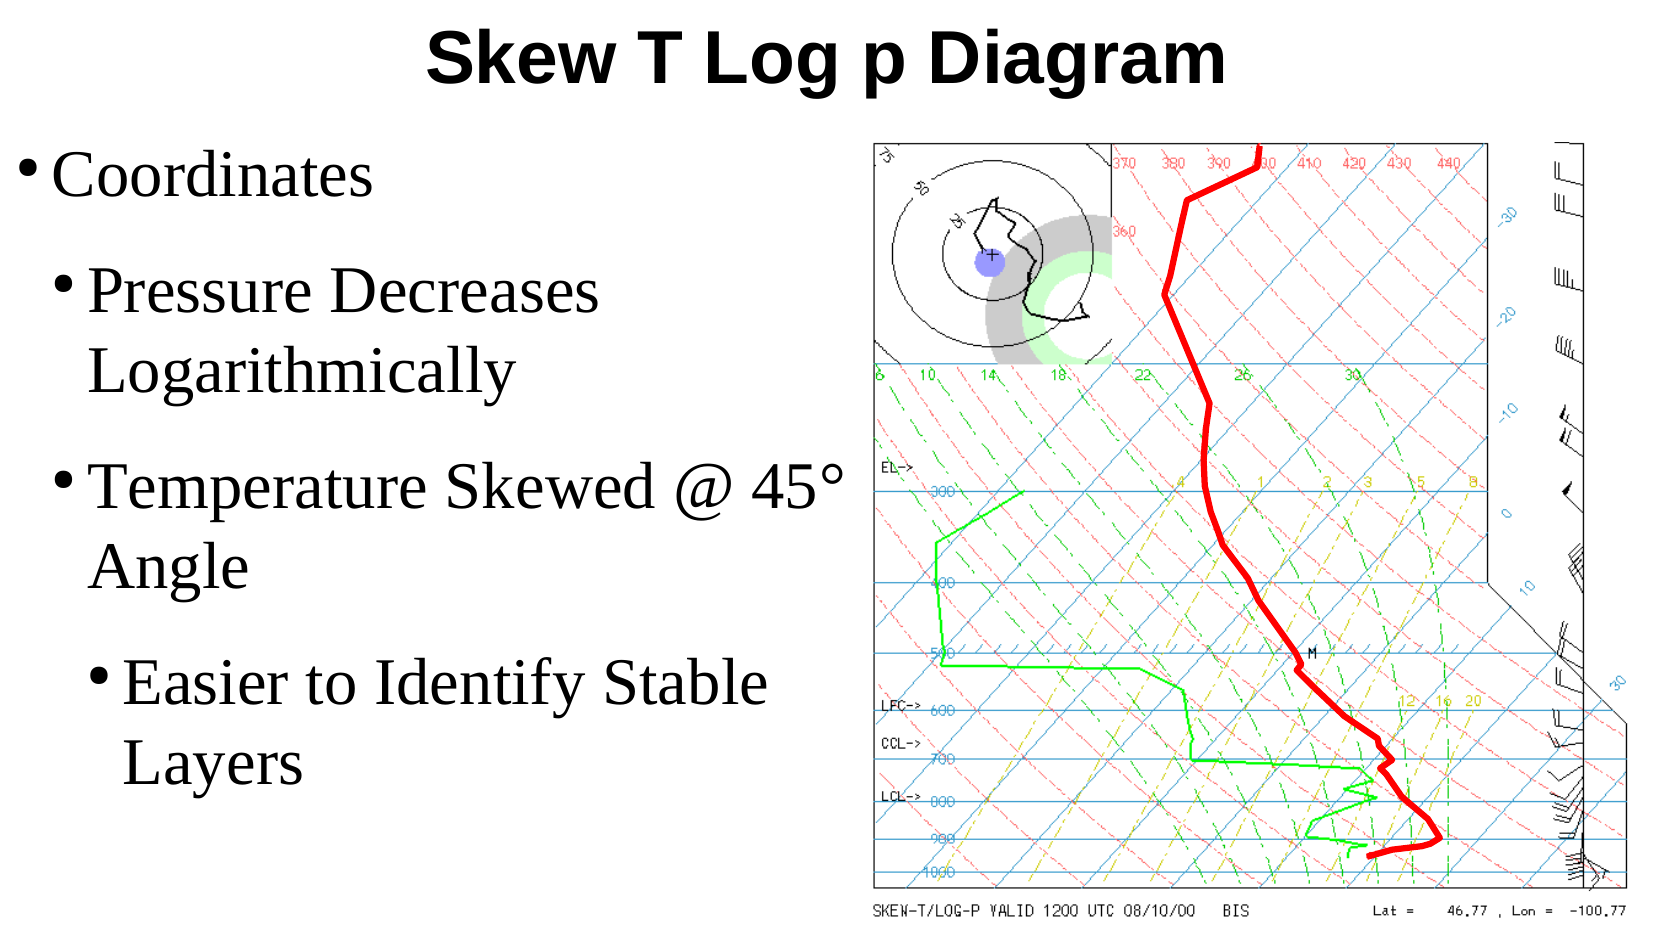

# Skew T Log p Diagram
Coordinates
Pressure Decreases Logarithmically
Temperature Skewed @ 45° Angle
Easier to Identify Stable Layers